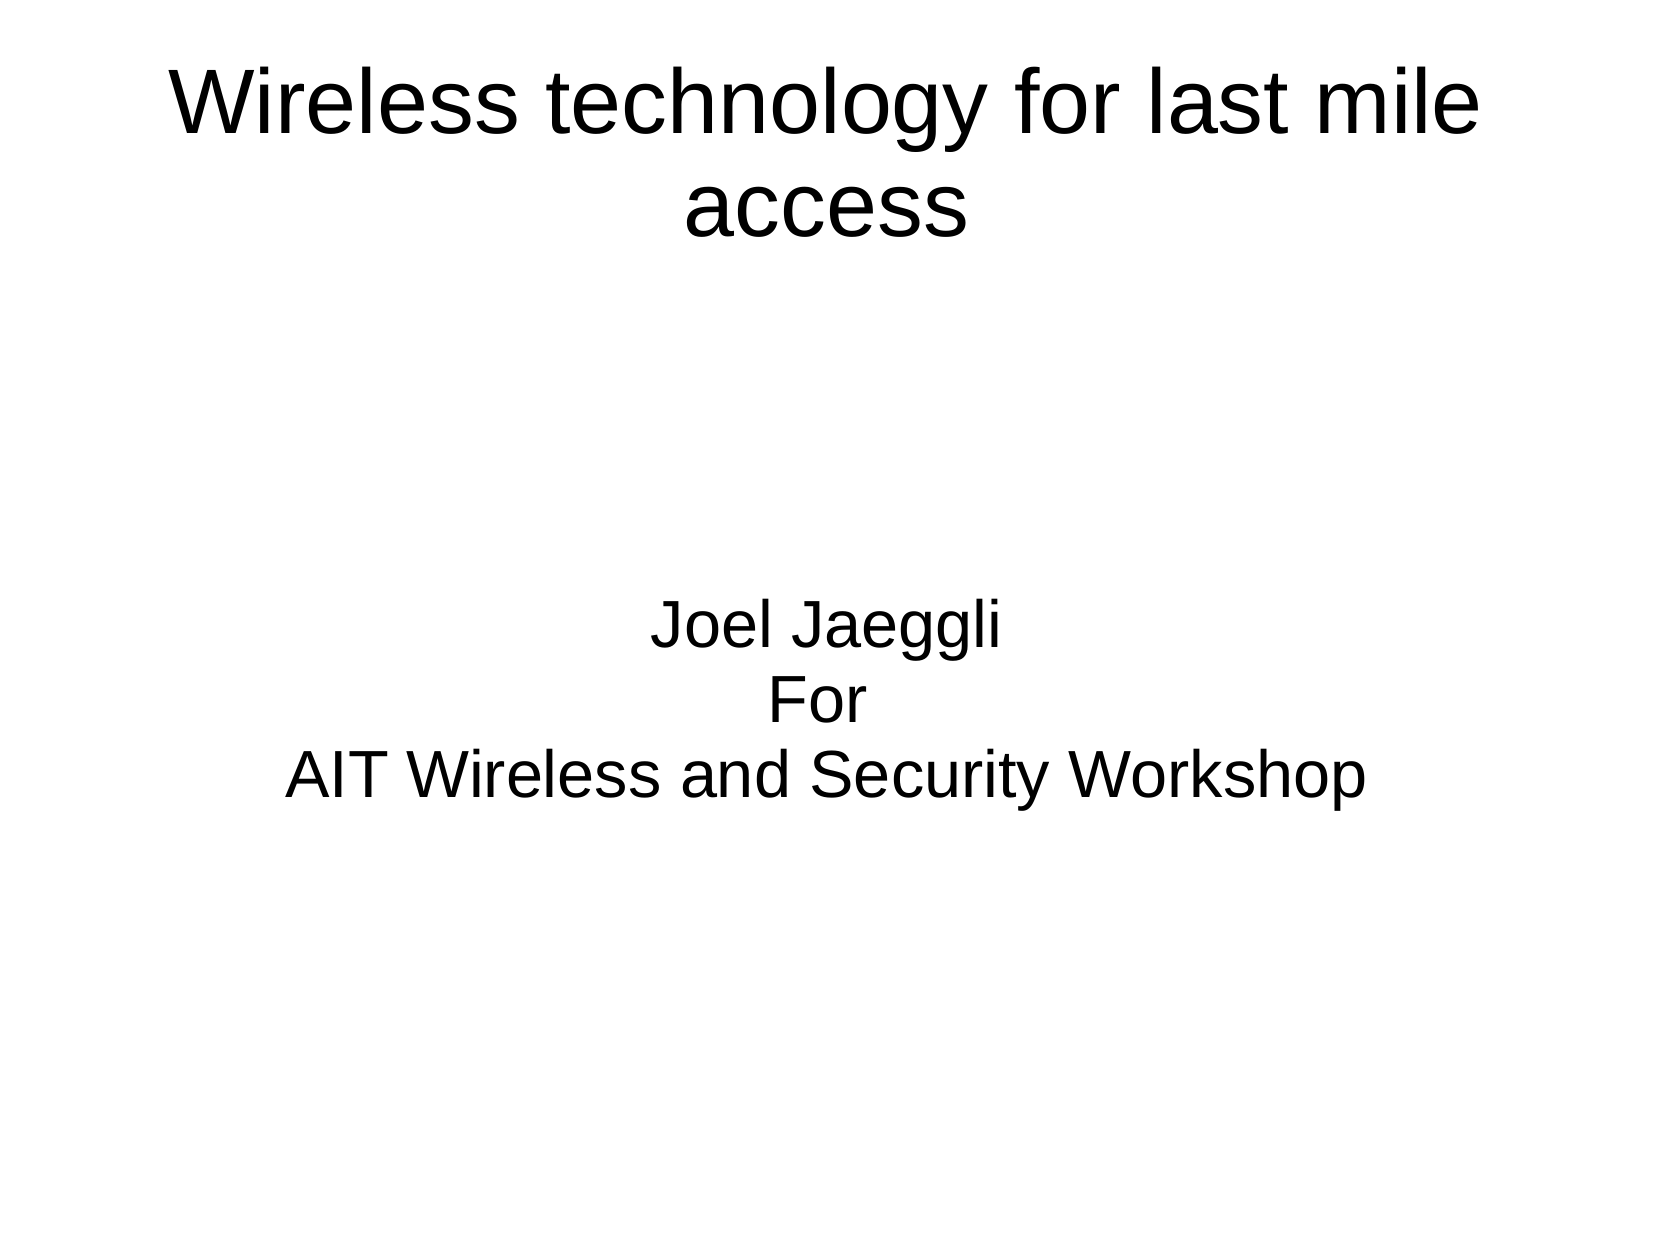

# Wireless technology for last mile access
Joel Jaeggli
For
AIT Wireless and Security Workshop